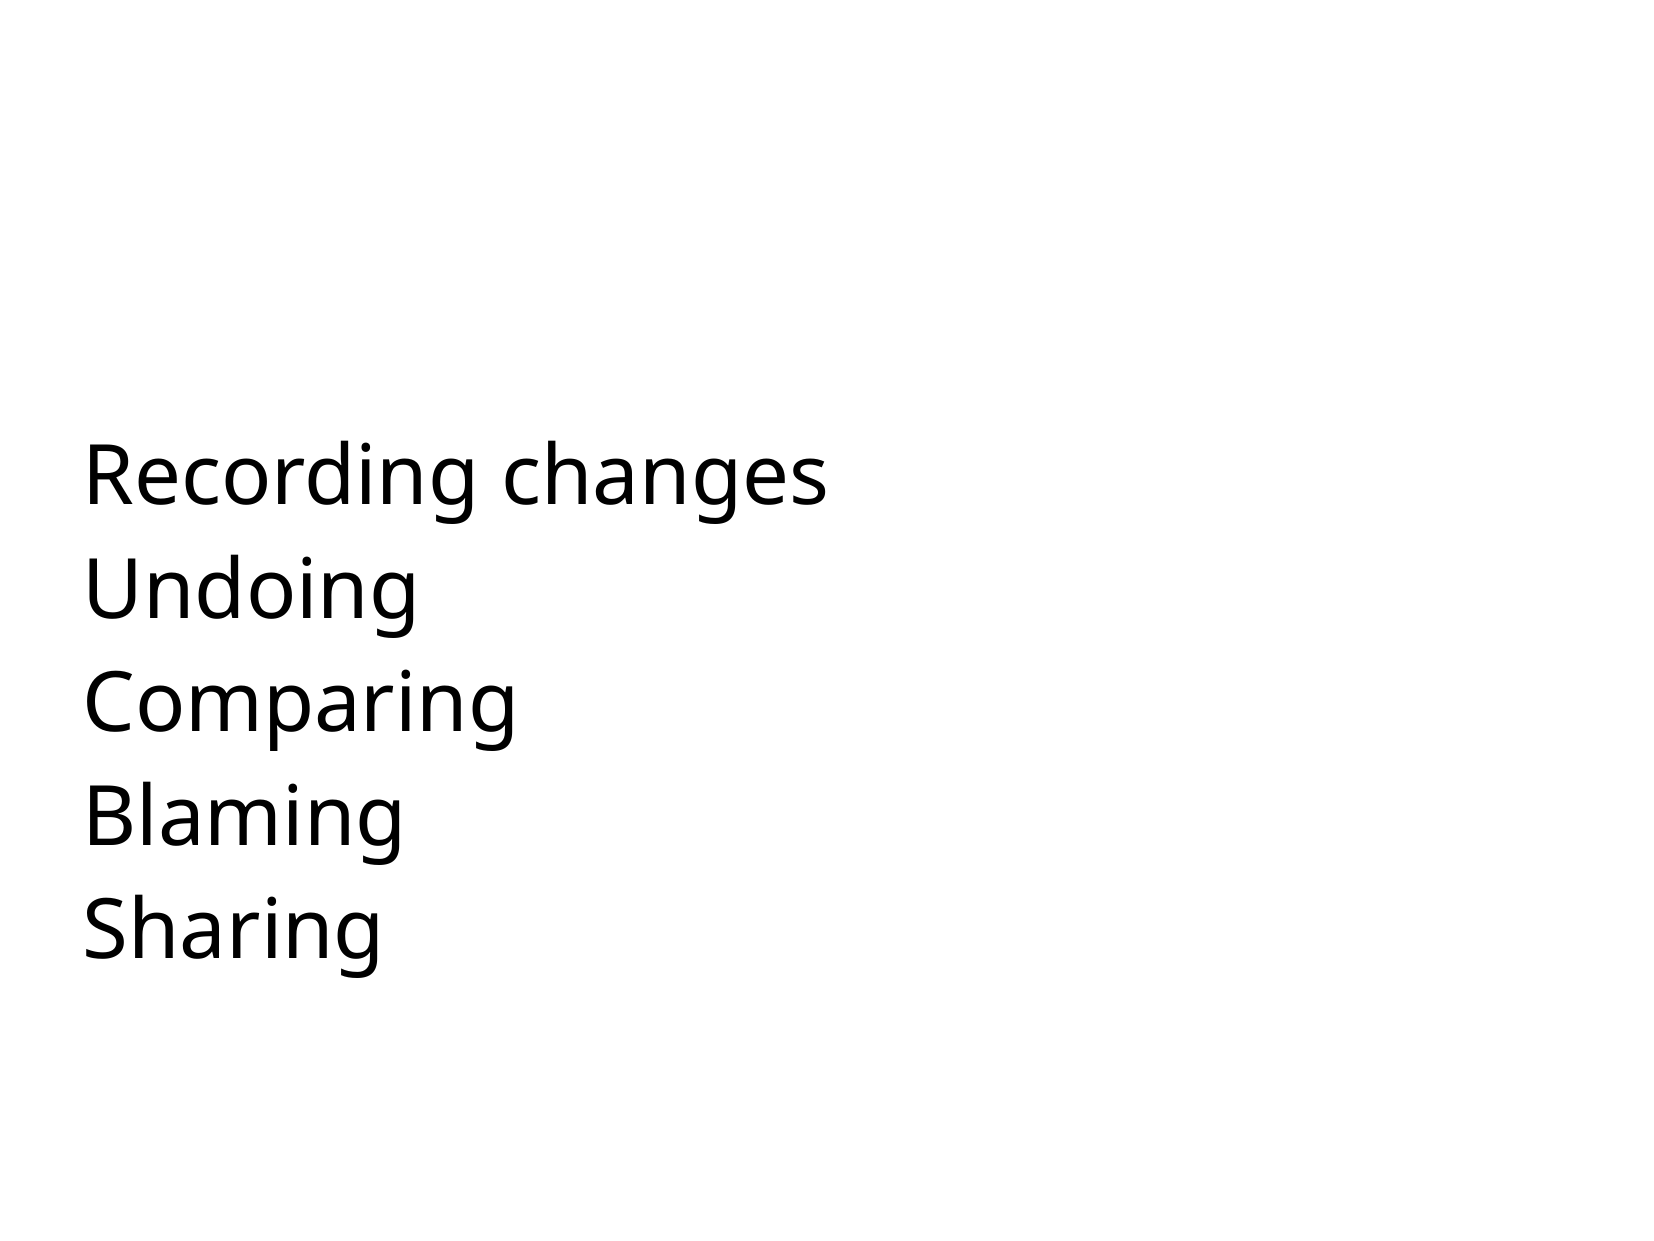

#
Recording changes
Undoing
Comparing
Blaming
Sharing